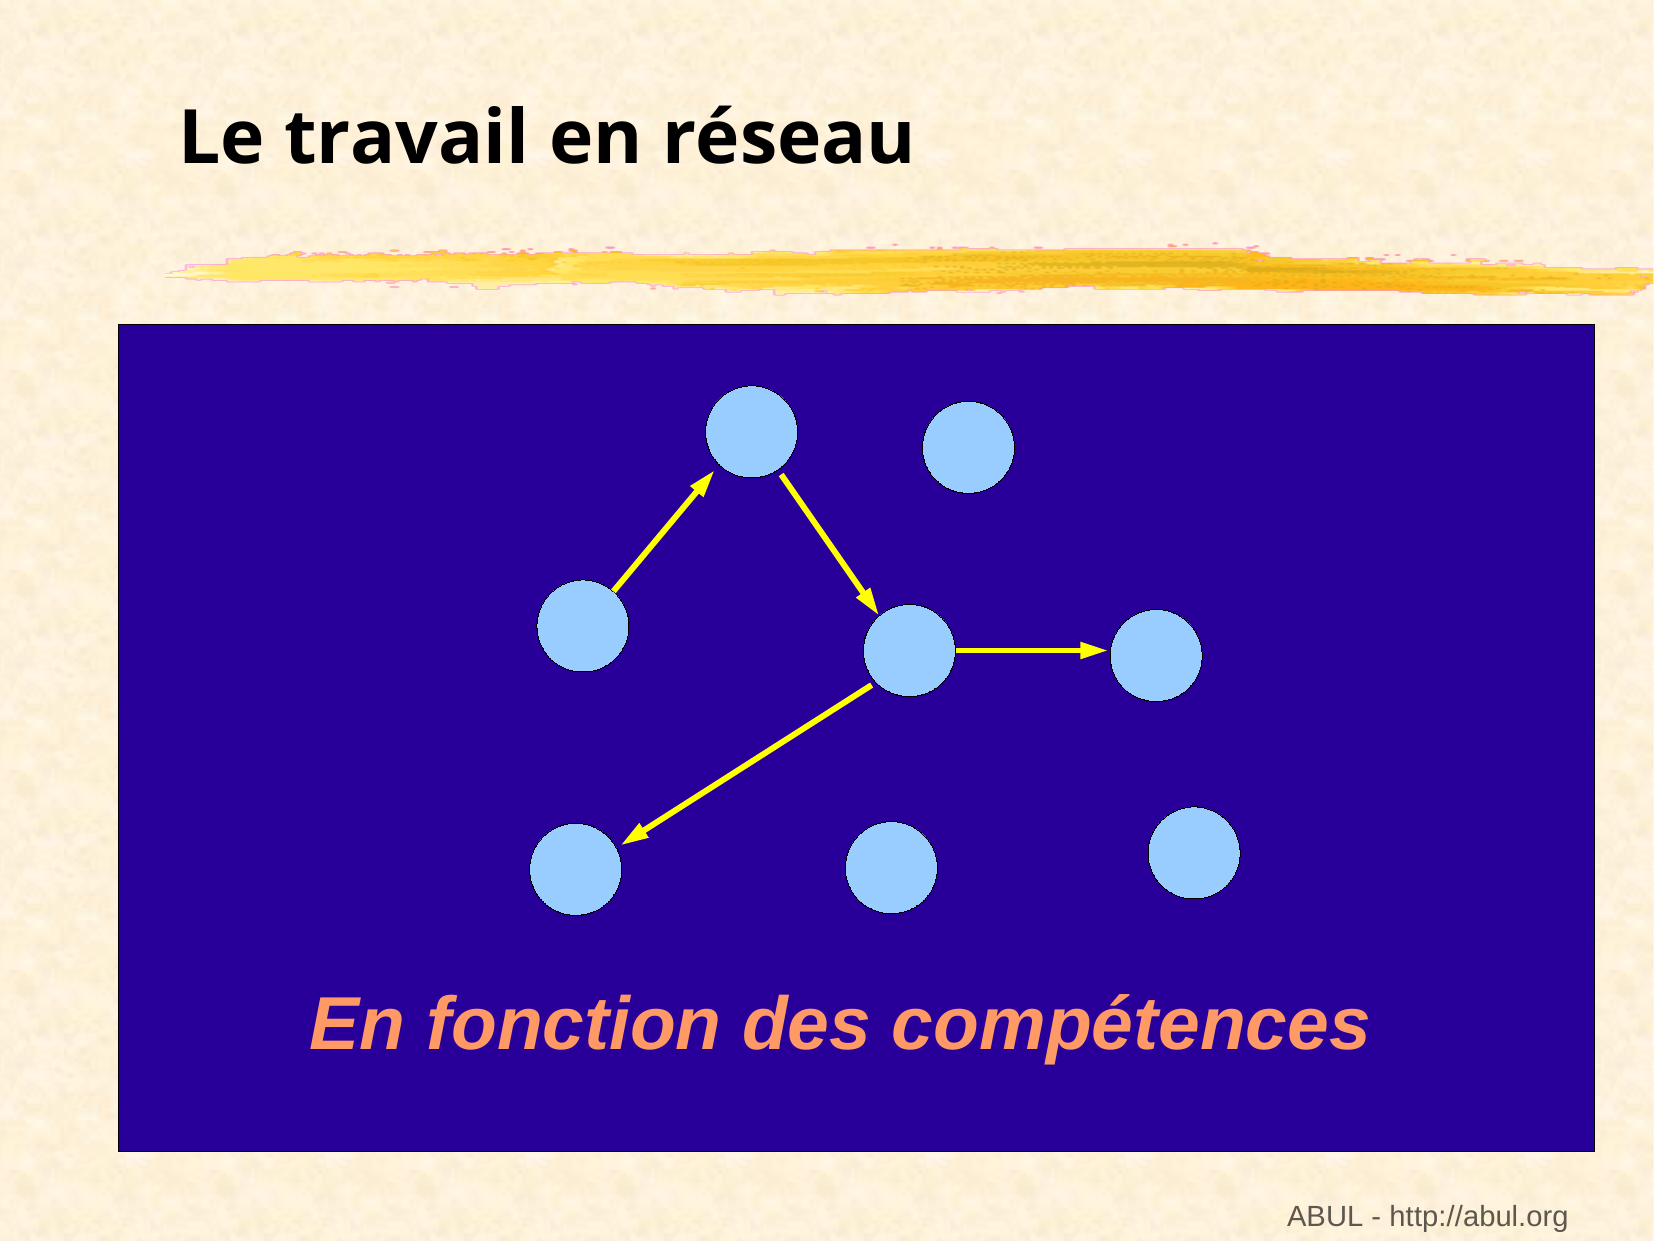

# Le travail en réseau
En fonction des compétences